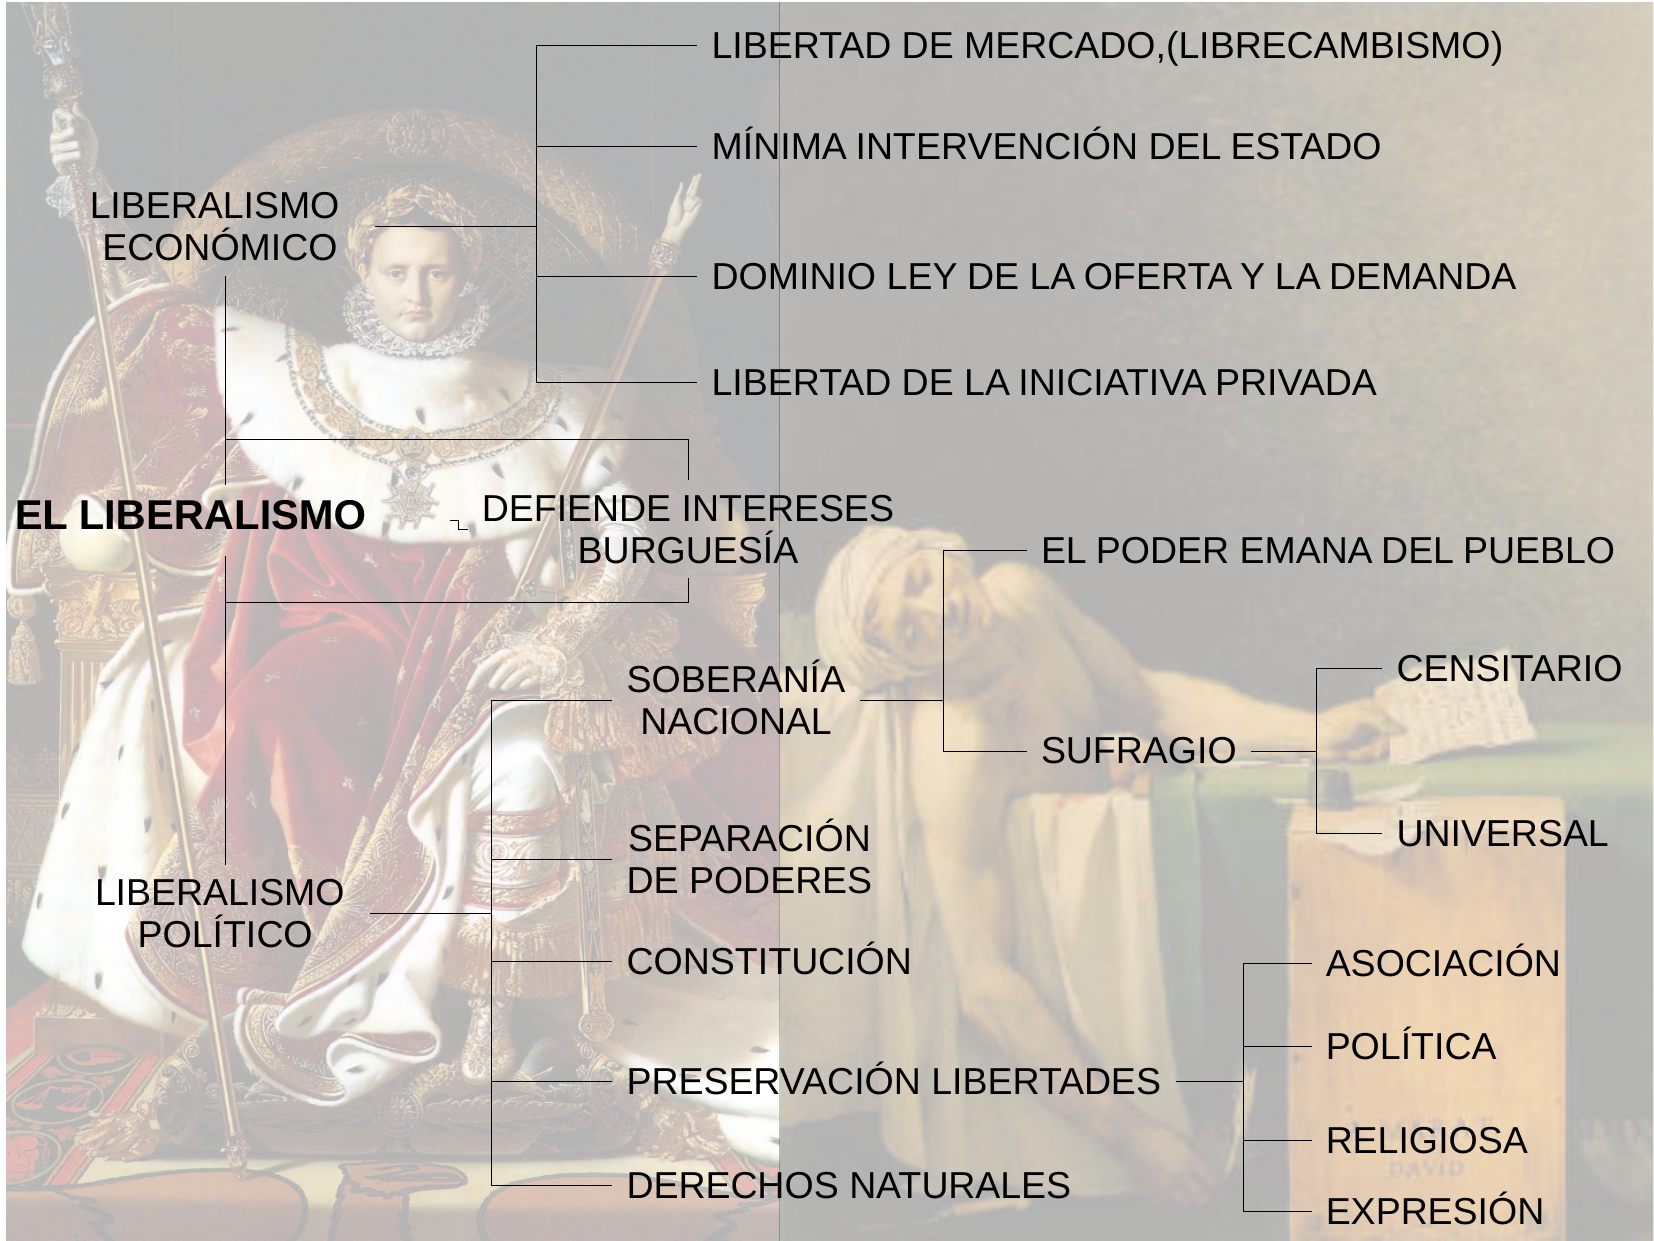

LIBERTAD DE MERCADO,(LIBRECAMBISMO)
MÍNIMA INTERVENCIÓN DEL ESTADO
LIBERALISMO
ECONÓMICO
DOMINIO LEY DE LA OFERTA Y LA DEMANDA
LIBERTAD DE LA INICIATIVA PRIVADA
DEFIENDE INTERESES
BURGUESÍA
EL LIBERALISMO
EL PODER EMANA DEL PUEBLO
CENSITARIO
SOBERANÍA
NACIONAL
SUFRAGIO
UNIVERSAL
SEPARACIÓN
DE PODERES
LIBERALISMO
POLÍTICO
CONSTITUCIÓN
ASOCIACIÓN
POLÍTICA
PRESERVACIÓN LIBERTADES
RELIGIOSA
DERECHOS NATURALES
EXPRESIÓN